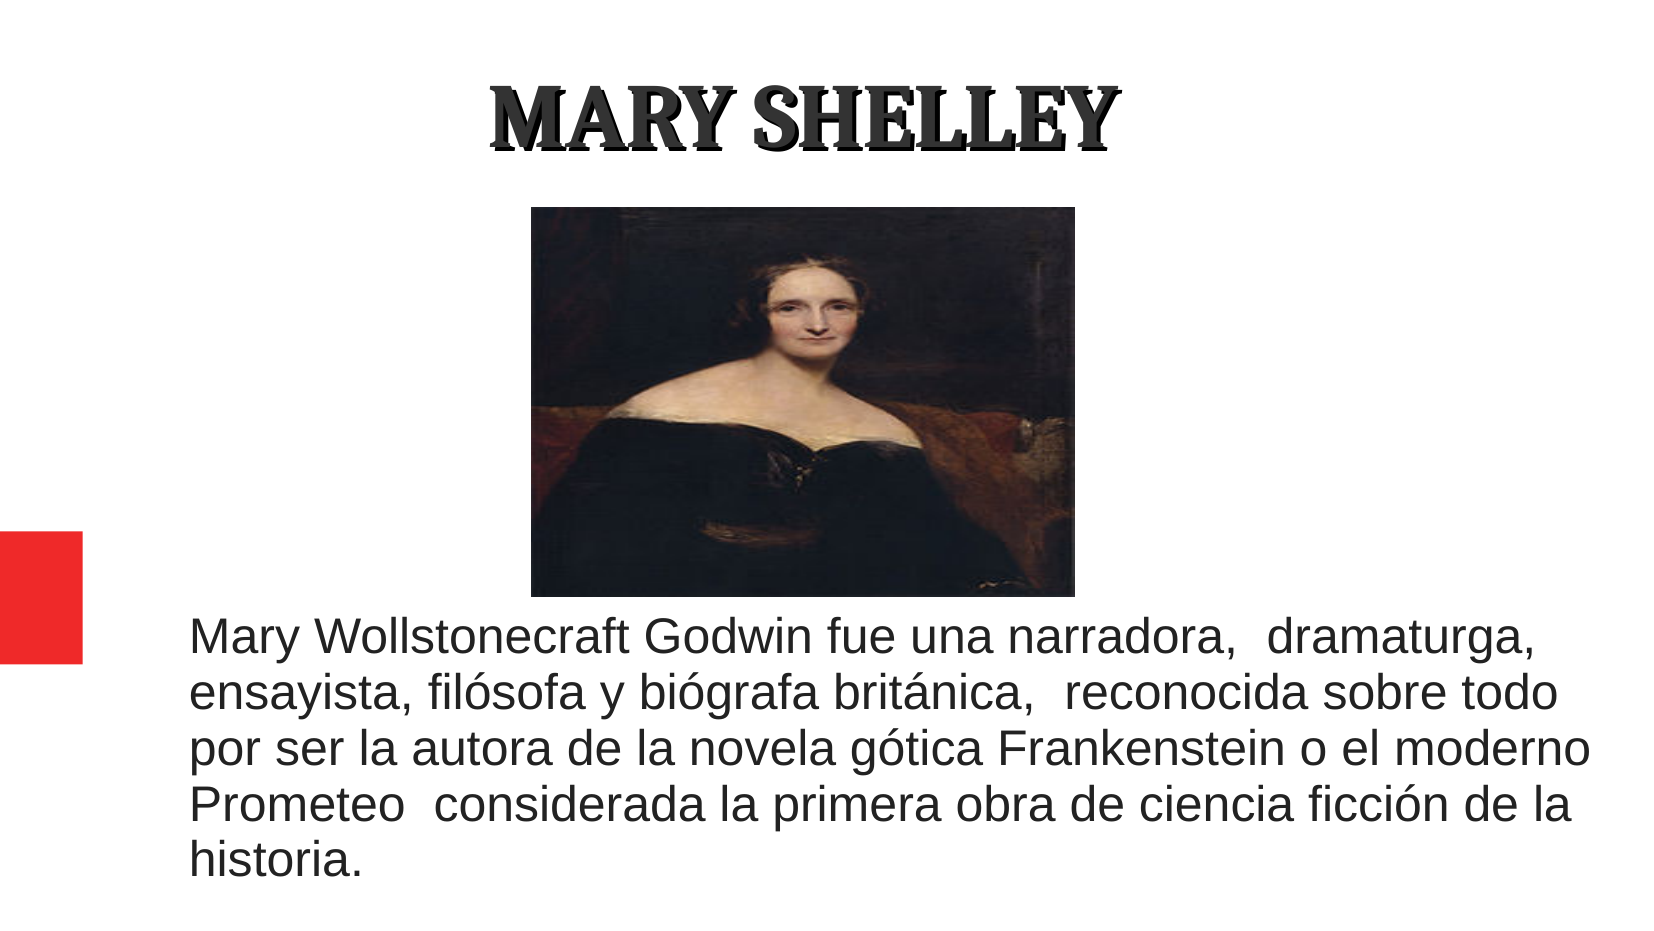

# MARY SHELLEY
Mary Wollstonecraft Godwin fue una narradora, ​ dramaturga, ensayista, filósofa y biógrafa británica, ​ reconocida sobre todo por ser la autora de la novela gótica Frankenstein o el moderno Prometeo ​ considerada la primera obra de ciencia ficción de la historia.